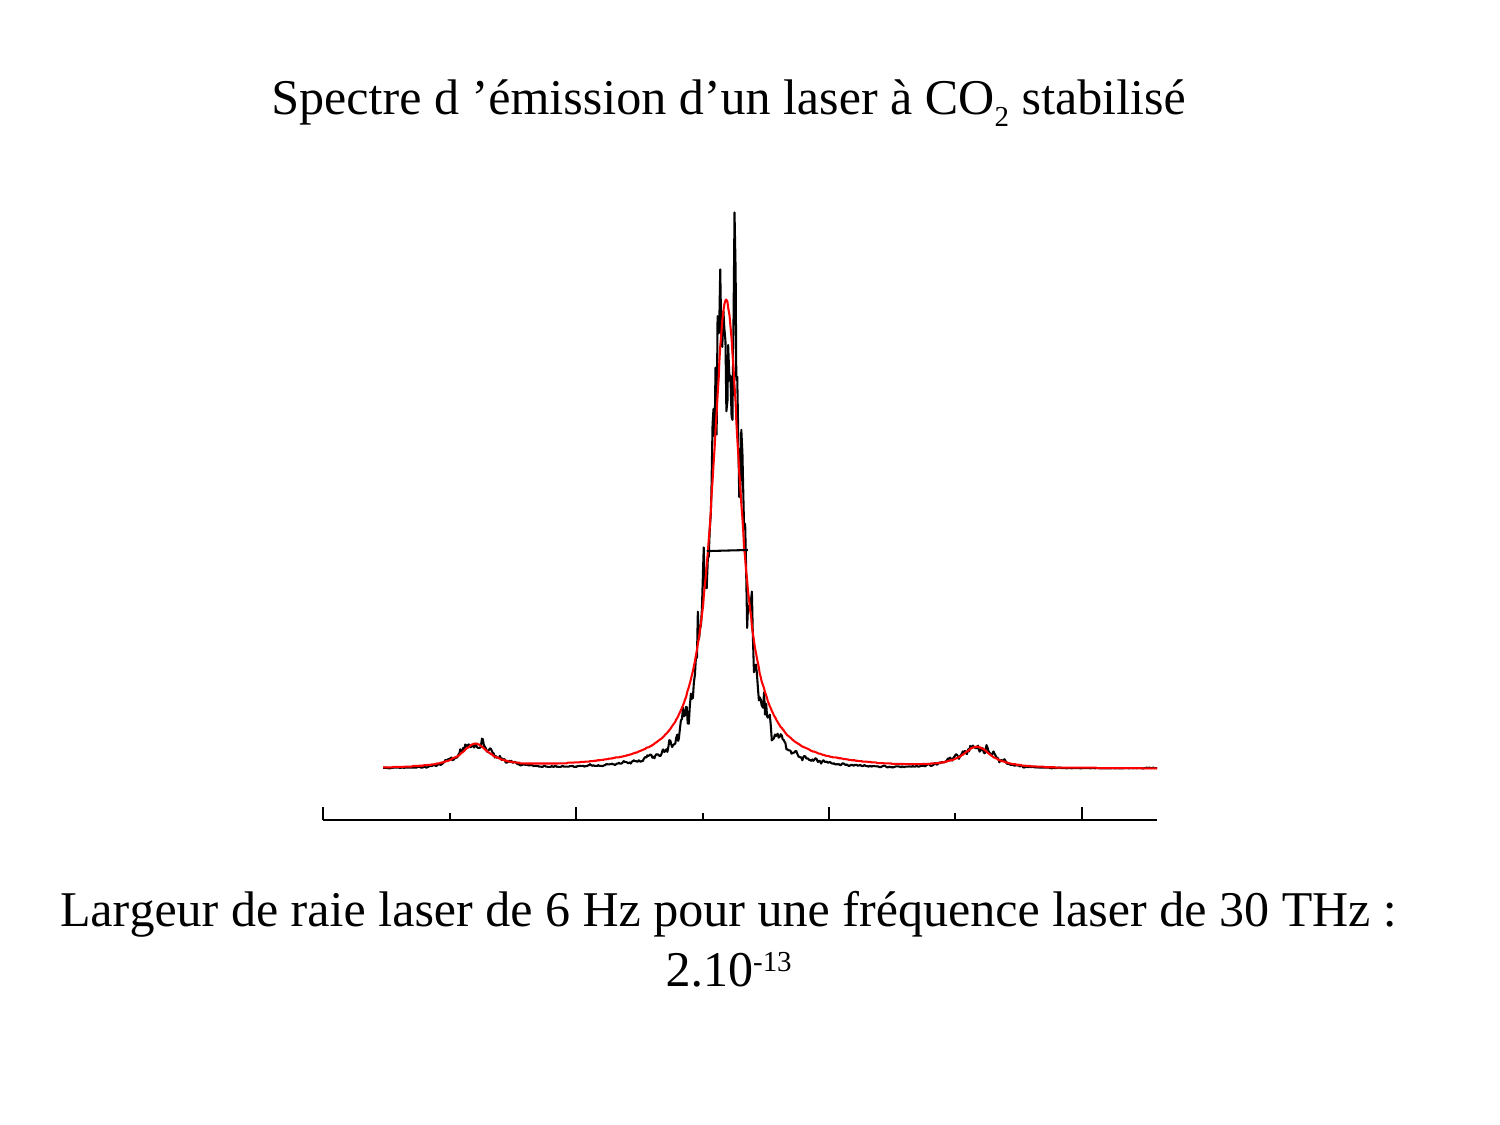

Spectre d ’émission d’un laser à CO2 stabilisé
300
350
400
450
Largeur de raie laser de 6 Hz pour une fréquence laser de 30 THz :
2.10-13